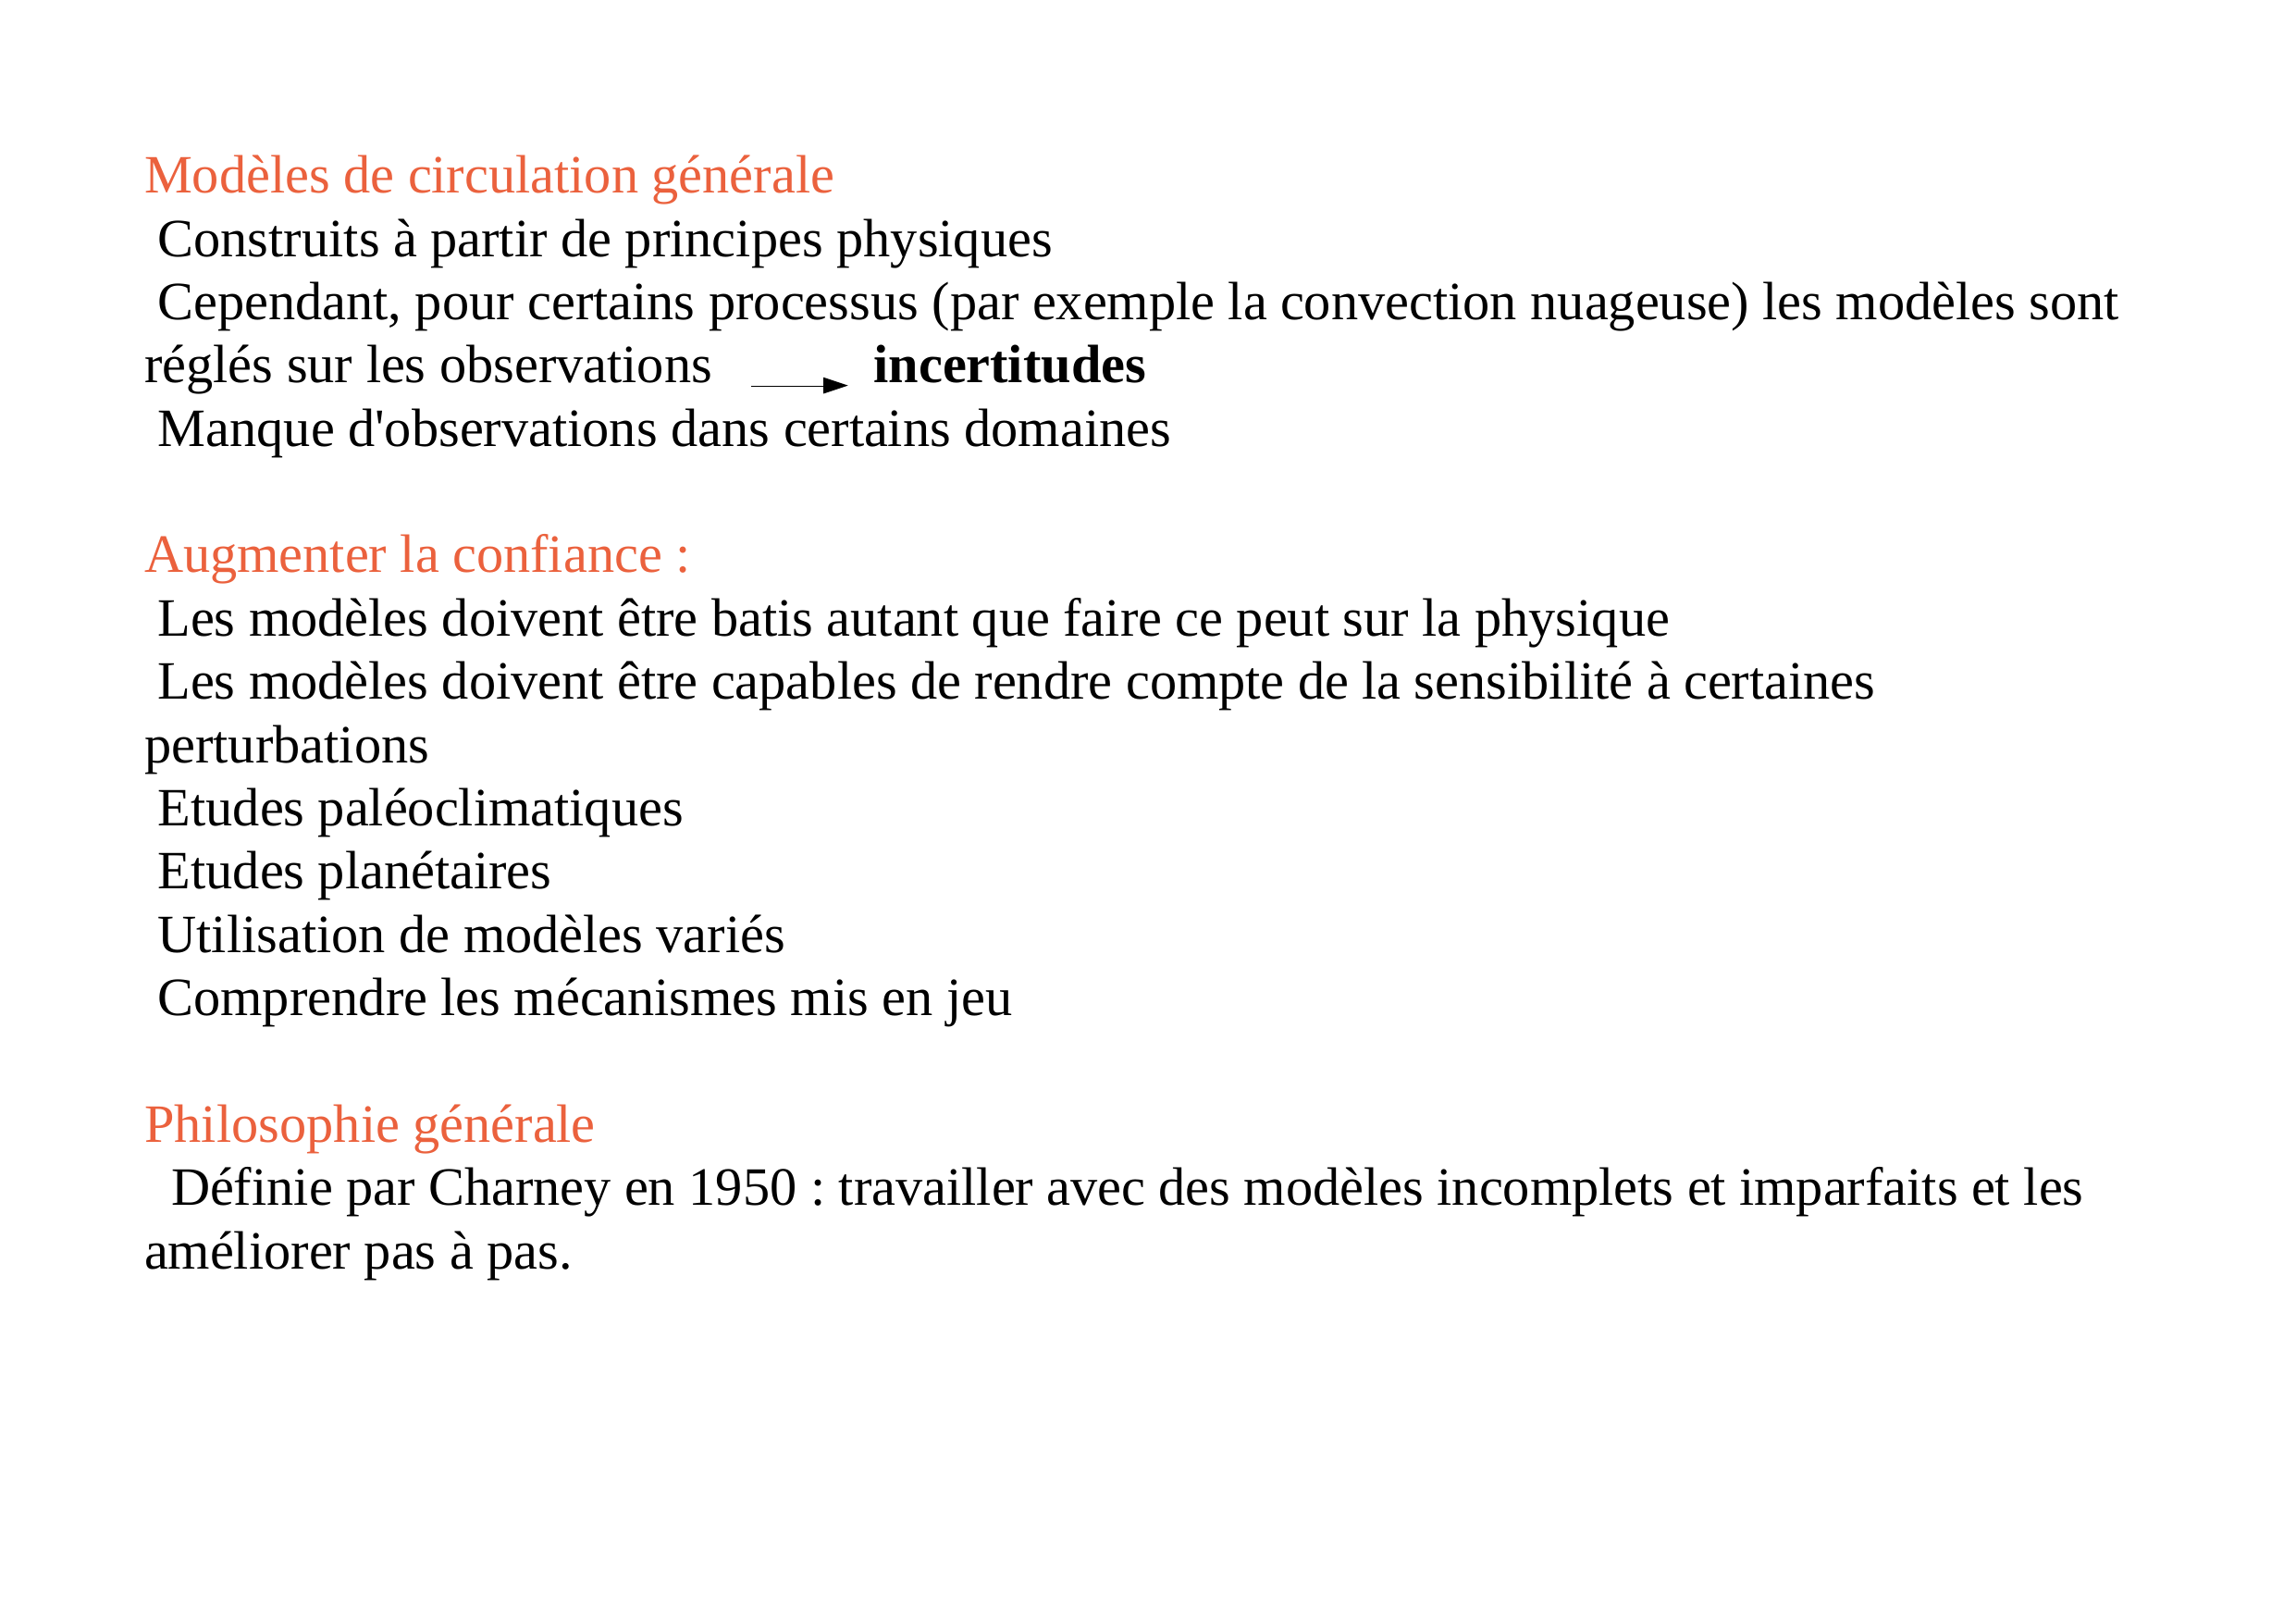

Modèles de circulation générale
 Construits à partir de principes physiques
 Cependant, pour certains processus (par exemple la convection nuageuse) les modèles sont réglés sur les observations incertitudes
 Manque d'observations dans certains domaines
Augmenter la confiance :
 Les modèles doivent être batis autant que faire ce peut sur la physique
 Les modèles doivent être capables de rendre compte de la sensibilité à certaines perturbations
 Etudes paléoclimatiques
 Etudes planétaires
 Utilisation de modèles variés
 Comprendre les mécanismes mis en jeu
Philosophie générale
 Définie par Charney en 1950 : travailler avec des modèles incomplets et imparfaits et les améliorer pas à pas.